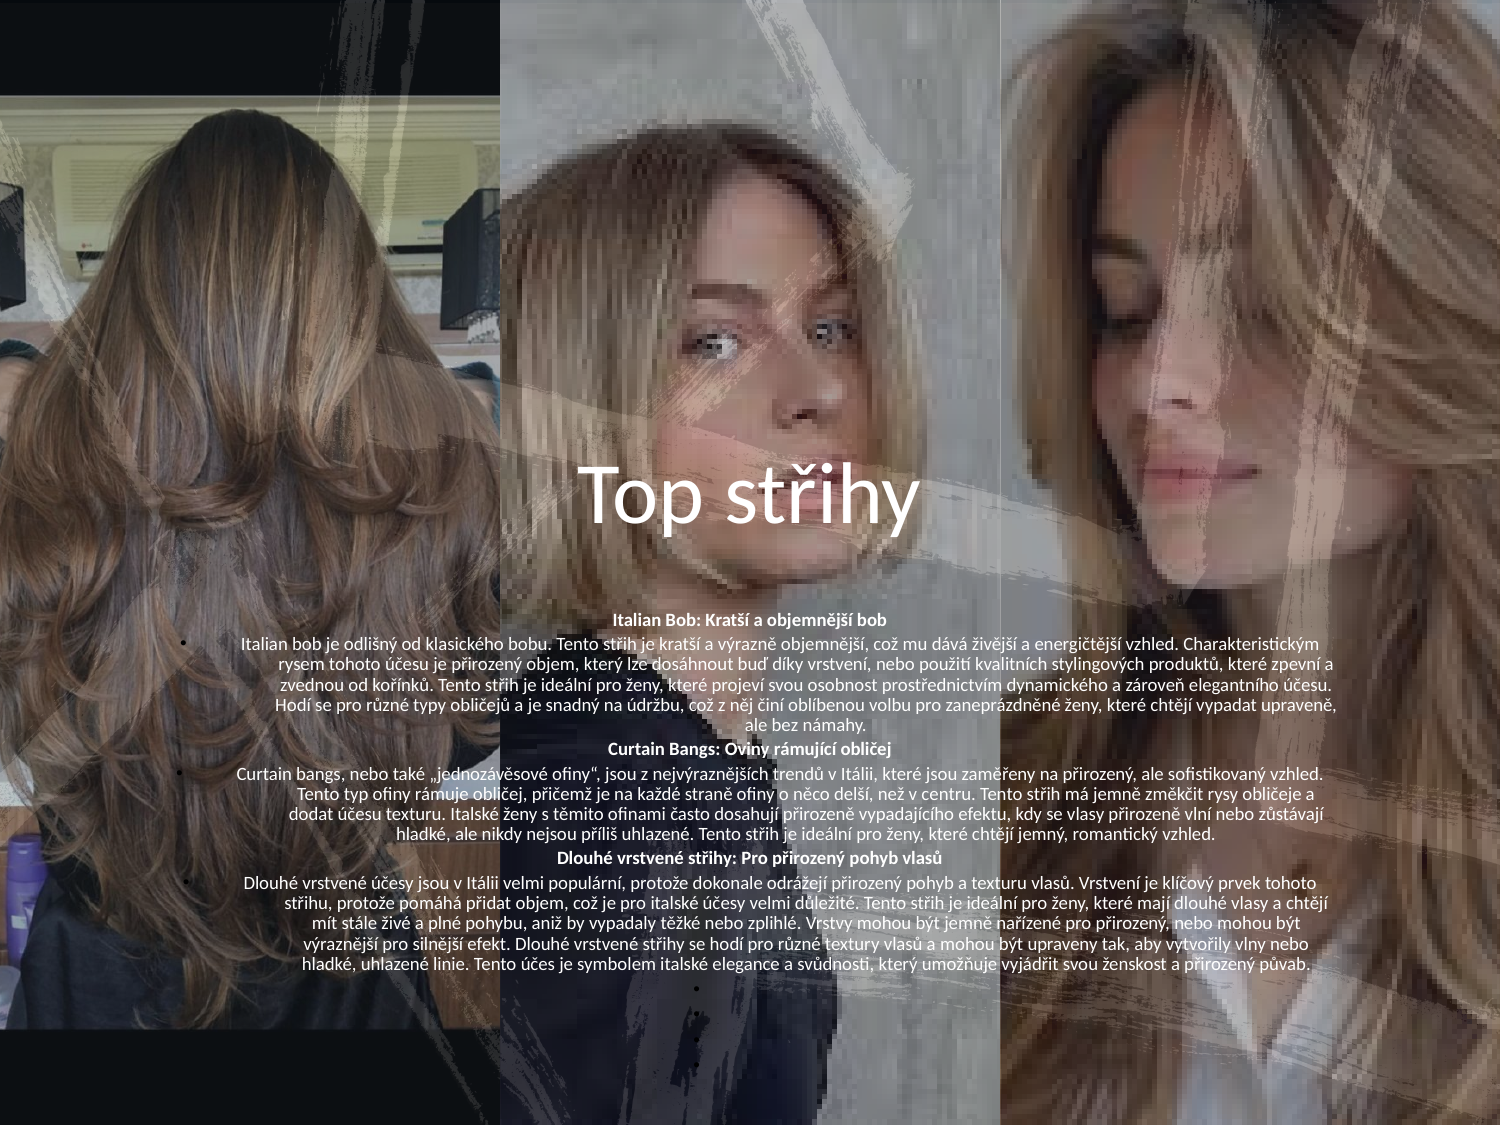

# Top střihy
Italian Bob: Kratší a objemnější bob
 Italian bob je odlišný od klasického bobu. Tento střih je kratší a výrazně objemnější, což mu dává živější a energičtější vzhled. Charakteristickým rysem tohoto účesu je přirozený objem, který lze dosáhnout buď díky vrstvení, nebo použití kvalitních stylingových produktů, které zpevní a zvednou od kořínků. Tento střih je ideální pro ženy, které projeví svou osobnost prostřednictvím dynamického a zároveň elegantního účesu. Hodí se pro různé typy obličejů a je snadný na údržbu, což z něj činí oblíbenou volbu pro zaneprázdněné ženy, které chtějí vypadat upraveně, ale bez námahy.
Curtain Bangs: Oviny rámující obličej
 Curtain bangs, nebo také „jednozávěsové ofiny“, jsou z nejvýraznějších trendů v Itálii, které jsou zaměřeny na přirozený, ale sofistikovaný vzhled. Tento typ ofiny rámuje obličej, přičemž je na každé straně ofiny o něco delší, než v centru. Tento střih má jemně změkčit rysy obličeje a dodat účesu texturu. Italské ženy s těmito ofinami často dosahují přirozeně vypadajícího efektu, kdy se vlasy přirozeně vlní nebo zůstávají hladké, ale nikdy nejsou příliš uhlazené. Tento střih je ideální pro ženy, které chtějí jemný, romantický vzhled.
Dlouhé vrstvené střihy: Pro přirozený pohyb vlasů
 Dlouhé vrstvené účesy jsou v Itálii velmi populární, protože dokonale odrážejí přirozený pohyb a texturu vlasů. Vrstvení je klíčový prvek tohoto střihu, protože pomáhá přidat objem, což je pro italské účesy velmi důležité. Tento střih je ideální pro ženy, které mají dlouhé vlasy a chtějí mít stále živé a plné pohybu, aniž by vypadaly těžké nebo zplihlé. Vrstvy mohou být jemně nařízené pro přirozený, nebo mohou být výraznější pro silnější efekt. Dlouhé vrstvené střihy se hodí pro různé textury vlasů a mohou být upraveny tak, aby vytvořily vlny nebo hladké, uhlazené linie. Tento účes je symbolem italské elegance a svůdnosti, který umožňuje vyjádřit svou ženskost a přirozený půvab.